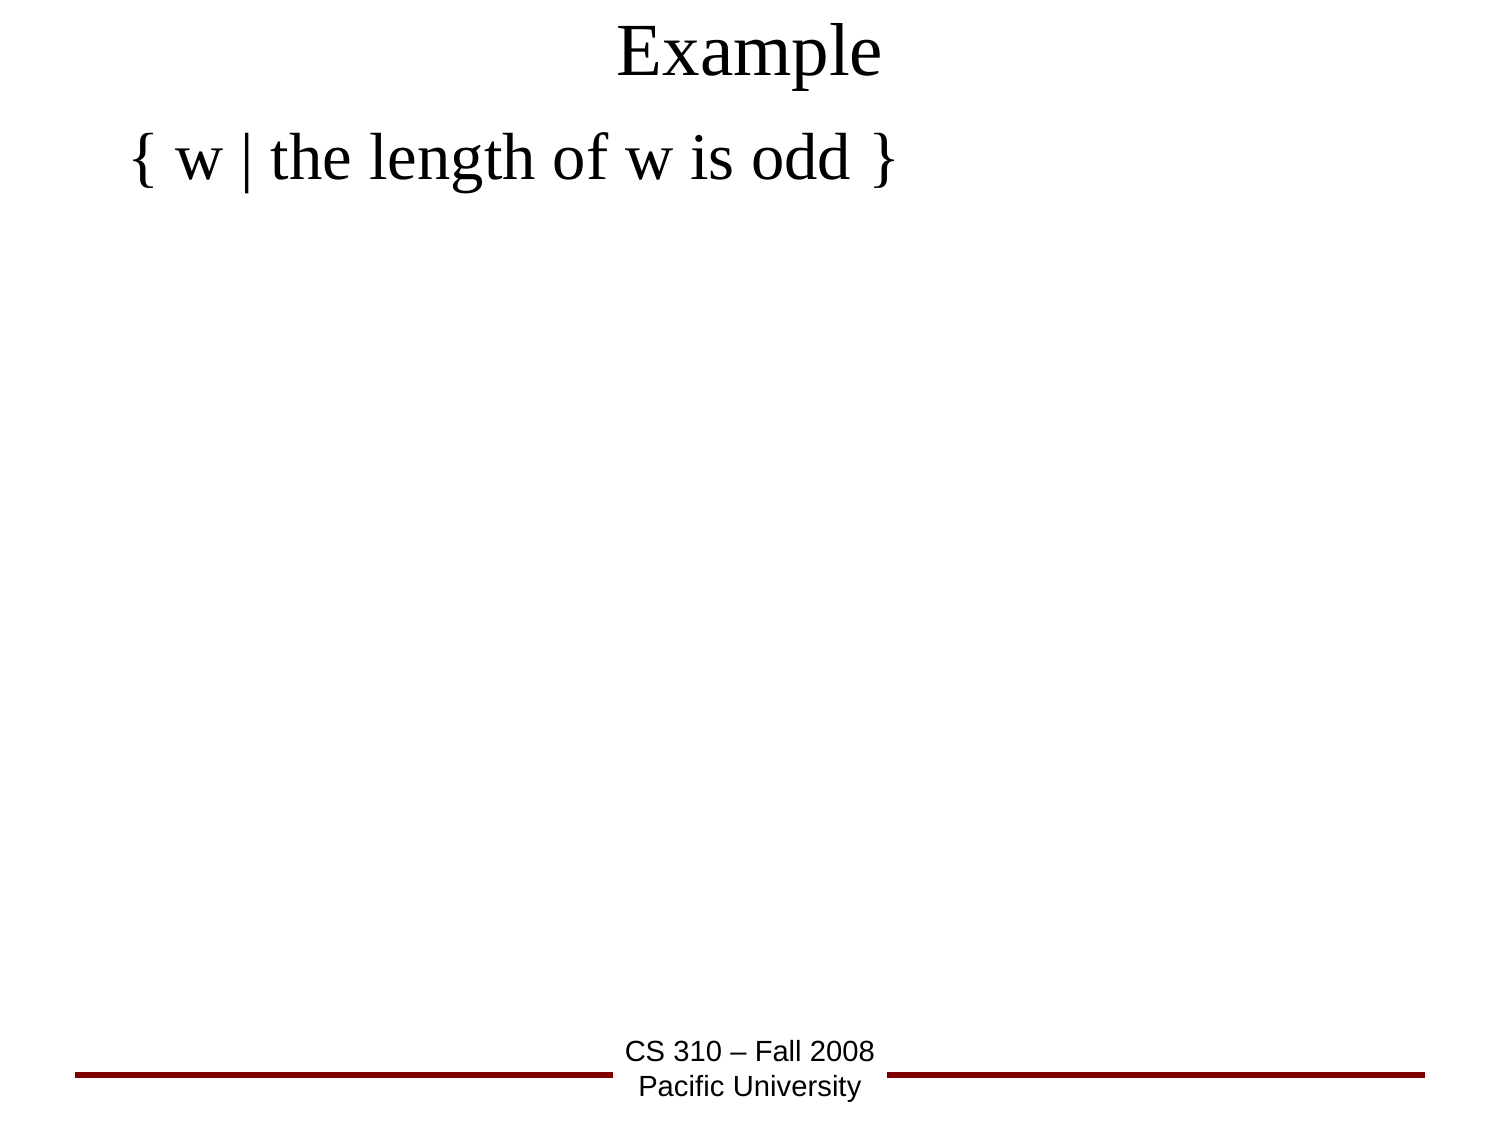

# Example
{ w | the length of w is odd }